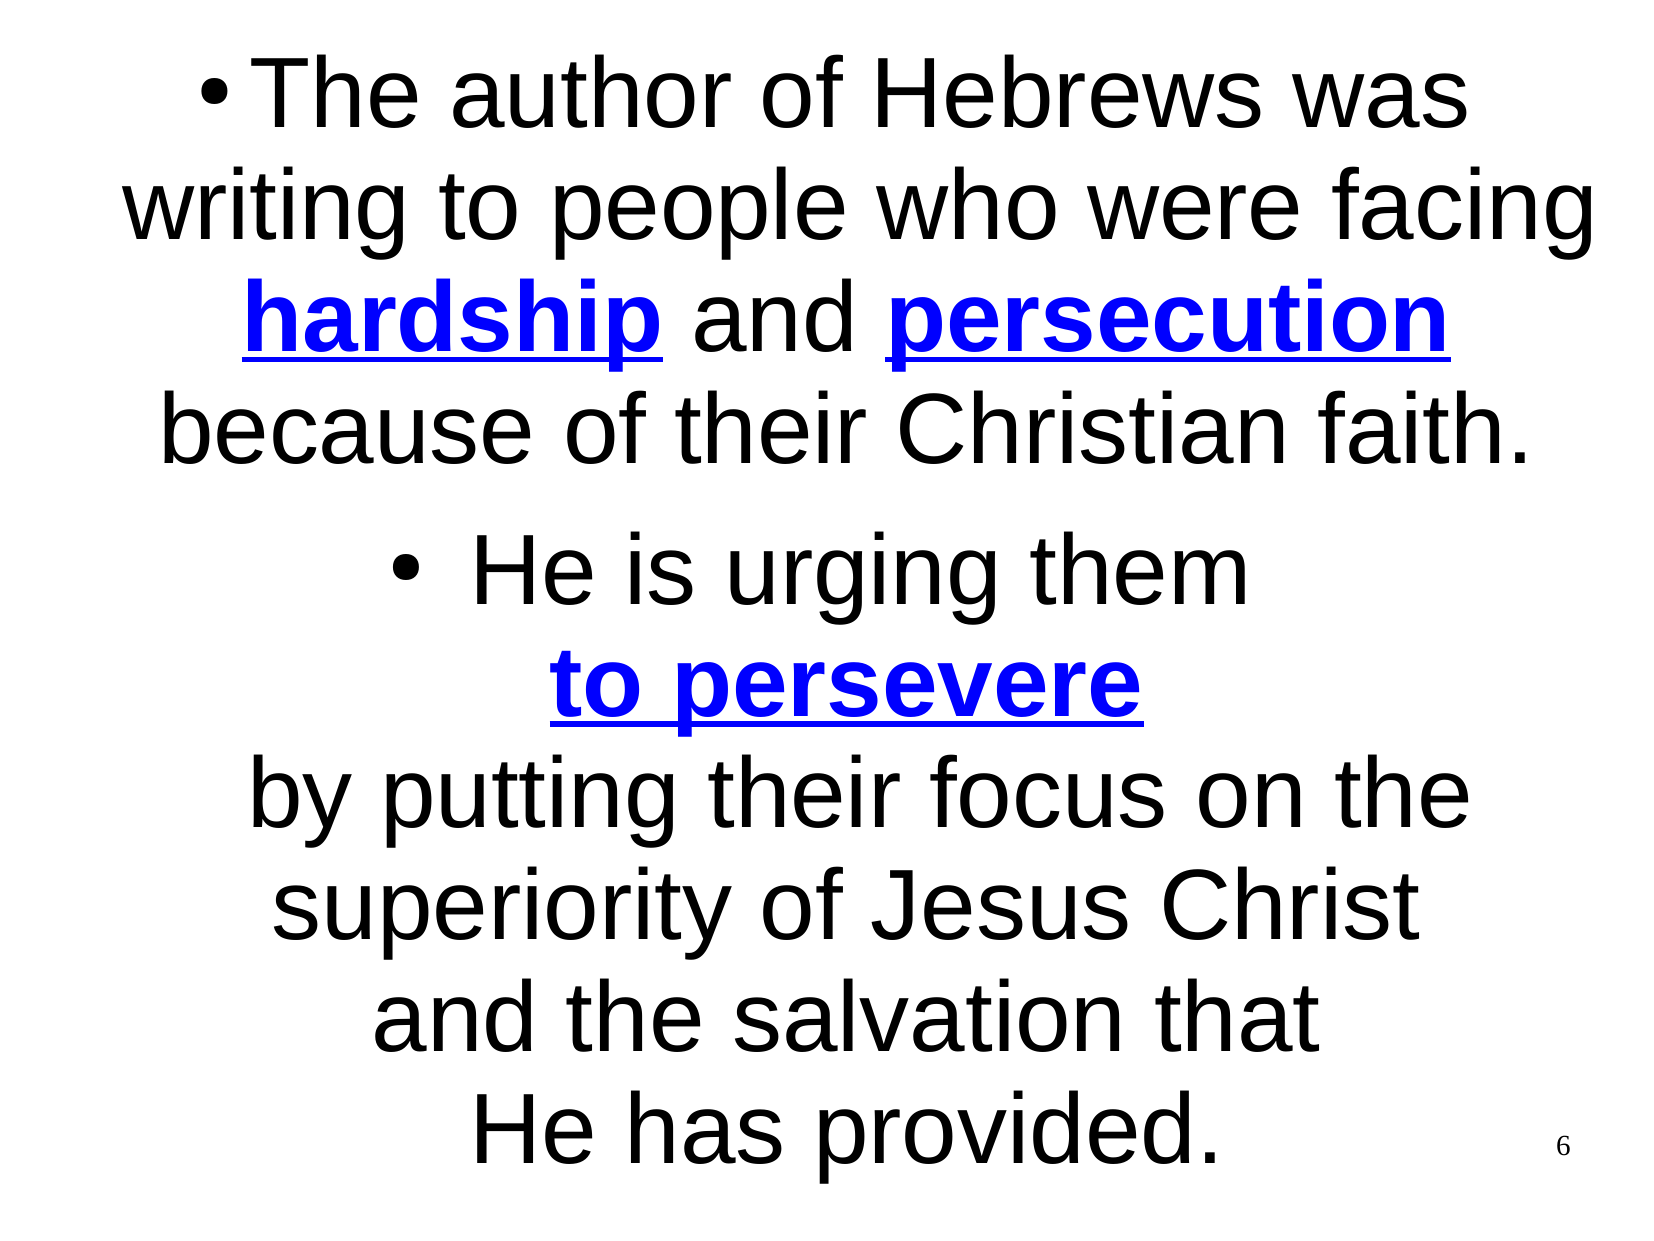

# The author of Hebrews was writing to people who were facing hardship and persecution because of their Christian faith.
 He is urging them
to persevere
by putting their focus on the superiority of Jesus Christ
and the salvation that
He has provided.
6